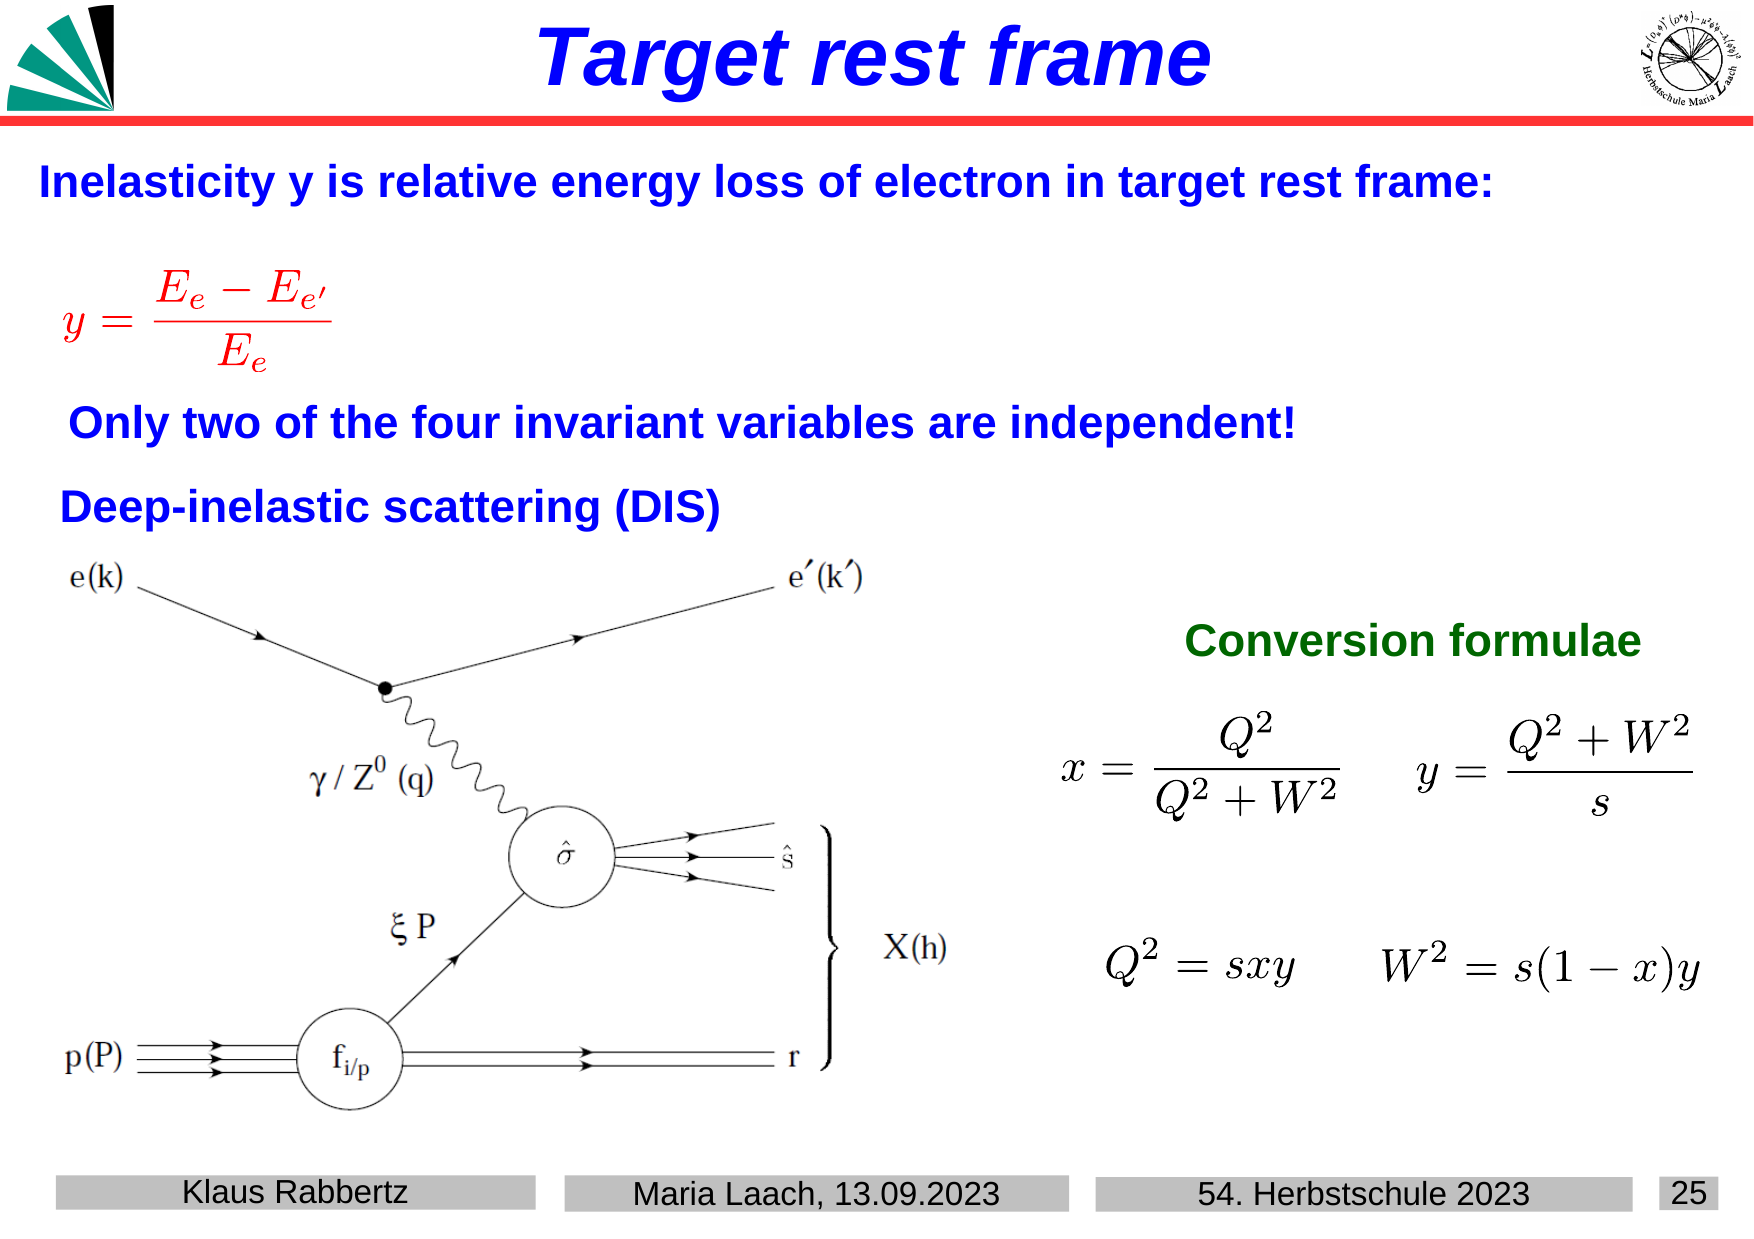

# Target rest frame
Inelasticity y is relative energy loss of electron in target rest frame:
Only two of the four invariant variables are independent!
Deep-inelastic scattering (DIS)
Conversion formulae